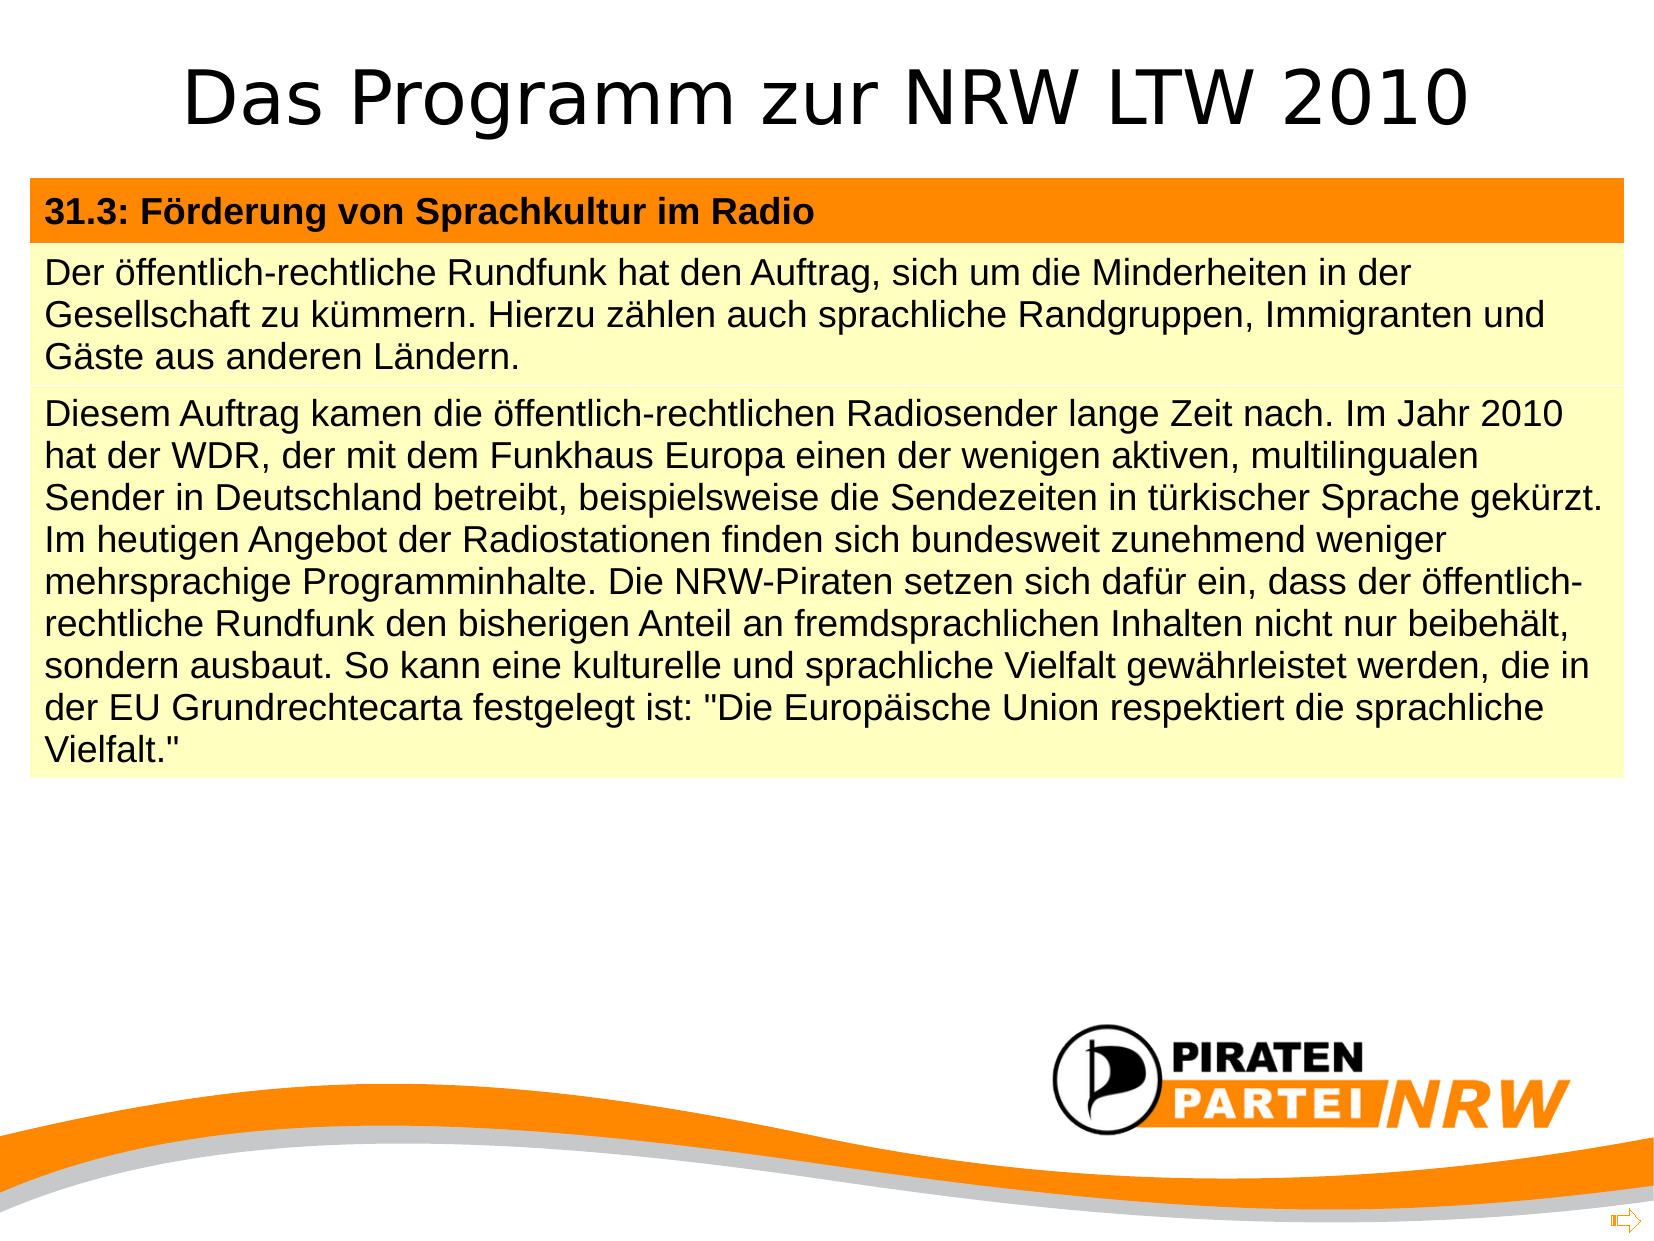

# Das Programm zur NRW LTW 2010
| 31.3: ﻿Förderung von Sprachkultur im Radio |
| --- |
| Der öffentlich-rechtliche Rundfunk hat den Auftrag, sich um die Minderheiten in der Gesellschaft zu kümmern. Hierzu zählen auch sprachliche Randgruppen, Immigranten und Gäste aus anderen Ländern. |
| Diesem Auftrag kamen die öffentlich-rechtlichen Radiosender lange Zeit nach. Im Jahr 2010 hat der WDR, der mit dem Funkhaus Europa einen der wenigen aktiven, multilingualen Sender in Deutschland betreibt, beispielsweise die Sendezeiten in türkischer Sprache gekürzt. Im heutigen Angebot der Radiostationen finden sich bundesweit zunehmend weniger mehrsprachige Programminhalte. Die NRW-Piraten setzen sich dafür ein, dass der öffentlich-rechtliche Rundfunk den bisherigen Anteil an fremdsprachlichen Inhalten nicht nur beibehält, sondern ausbaut. So kann eine kulturelle und sprachliche Vielfalt gewährleistet werden, die in der EU Grundrechtecarta festgelegt ist: "Die Europäische Union respektiert die sprachliche Vielfalt." |